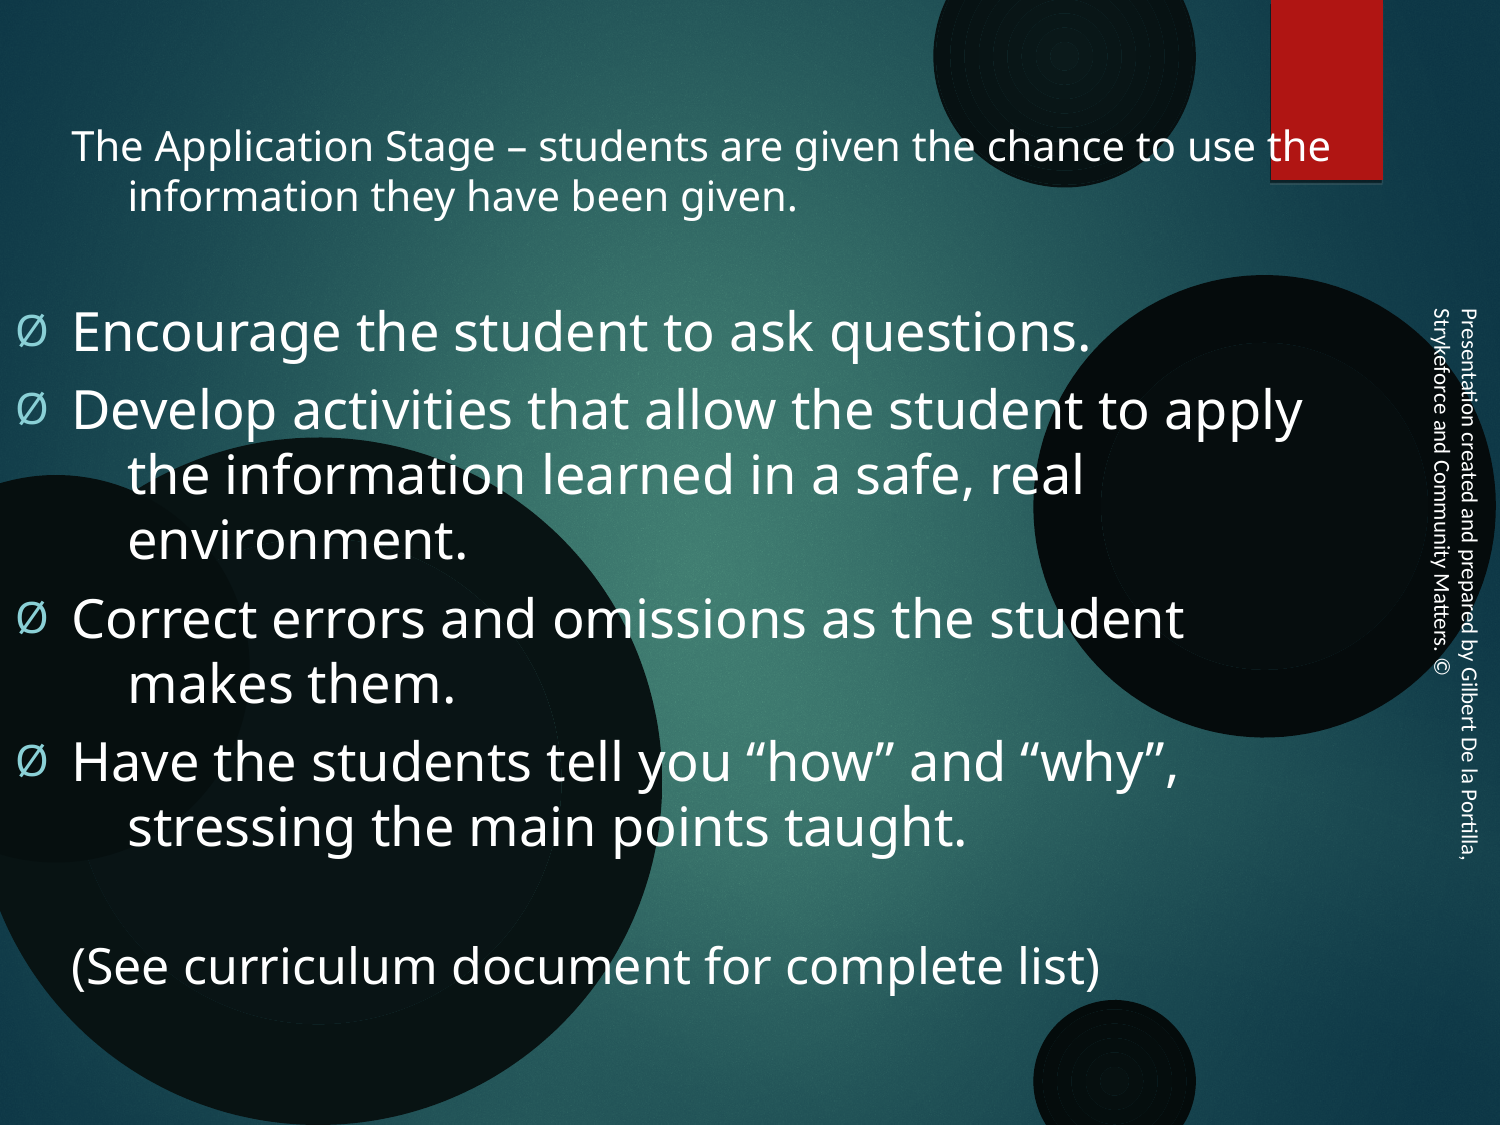

# The Application Stage – students are given the chance to use the information they have been given.
Encourage the student to ask questions.
Develop activities that allow the student to apply the information learned in a safe, real environment.
Correct errors and omissions as the student makes them.
Have the students tell you “how” and “why”, stressing the main points taught.
(See curriculum document for complete list)
Presentation created and prepared by Gilbert De la Portilla, Strykeforce and Community Matters. ©